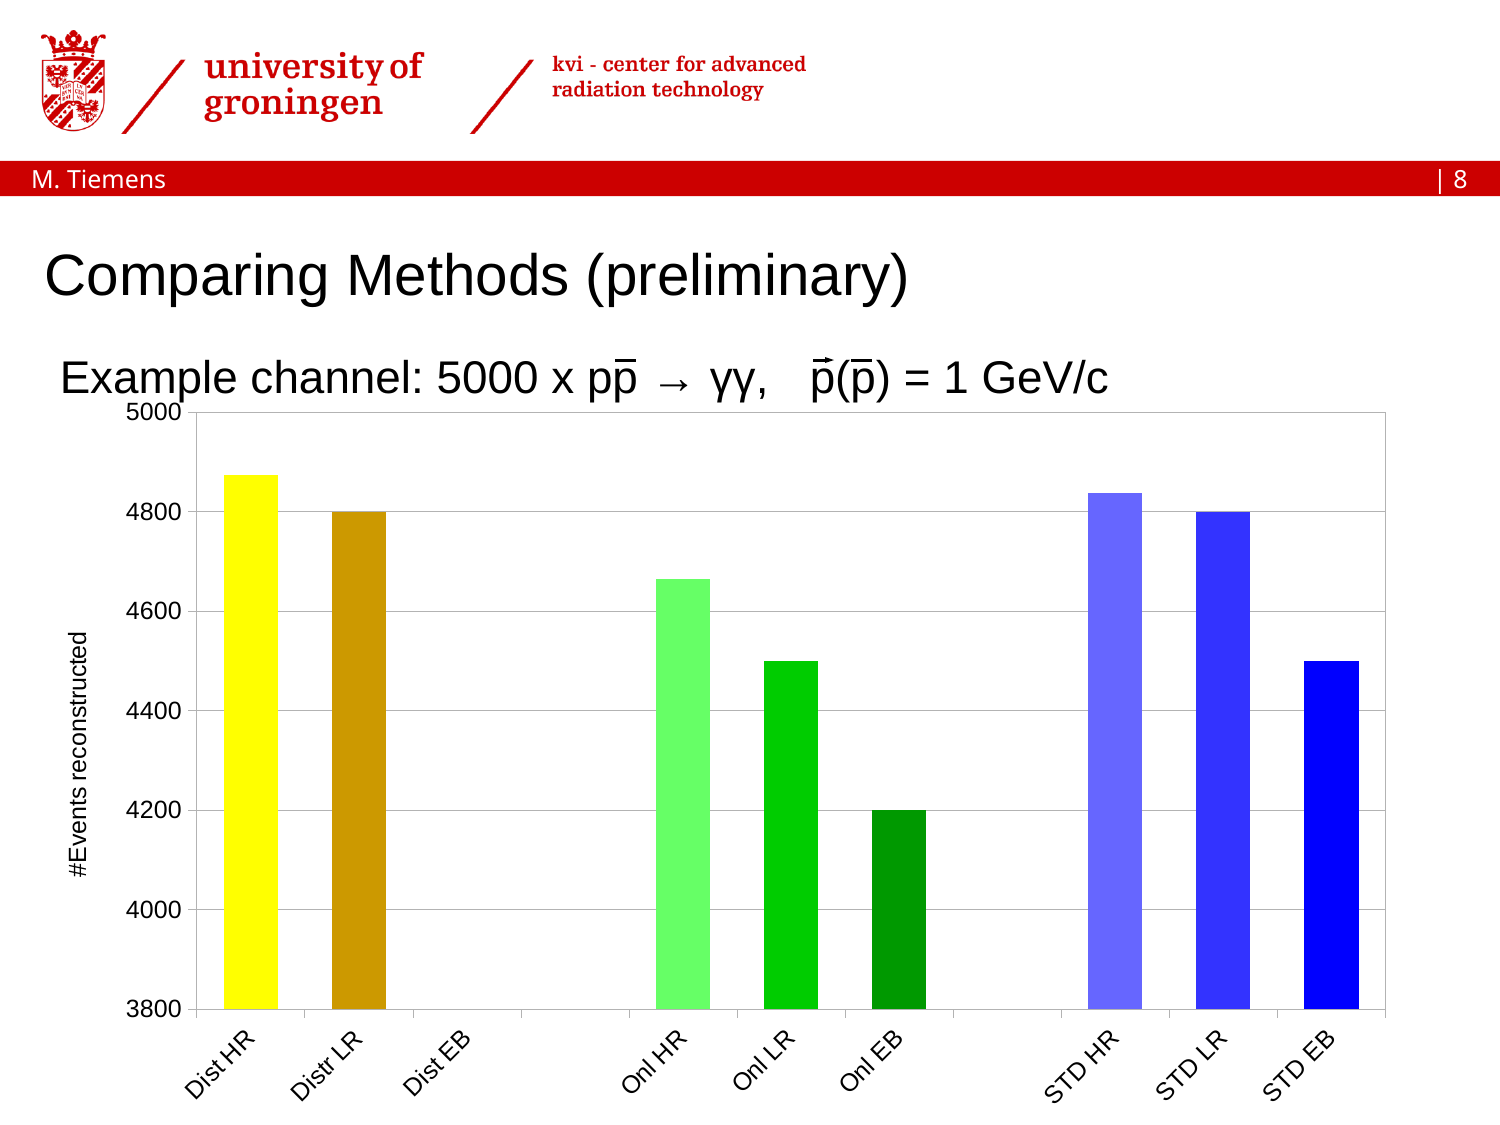

M. Tiemens
Comparing Methods (preliminary)
Example channel: 5000 x pp → γγ, 	p(p) = 1 GeV/c
### Chart
| Category | #Events reconstructed |
|---|---|
| Dist HR | 4874.0 |
| Distr LR | 4800.0 |
| Dist EB | None |
| None | None |
| Onl HR | 4664.0 |
| Onl LR | 4500.0 |
| Onl EB | 4200.0 |
| None | None |
| STD HR | 4837.0 |
| STD LR | 4800.0 |
| STD EB | 4500.0 |